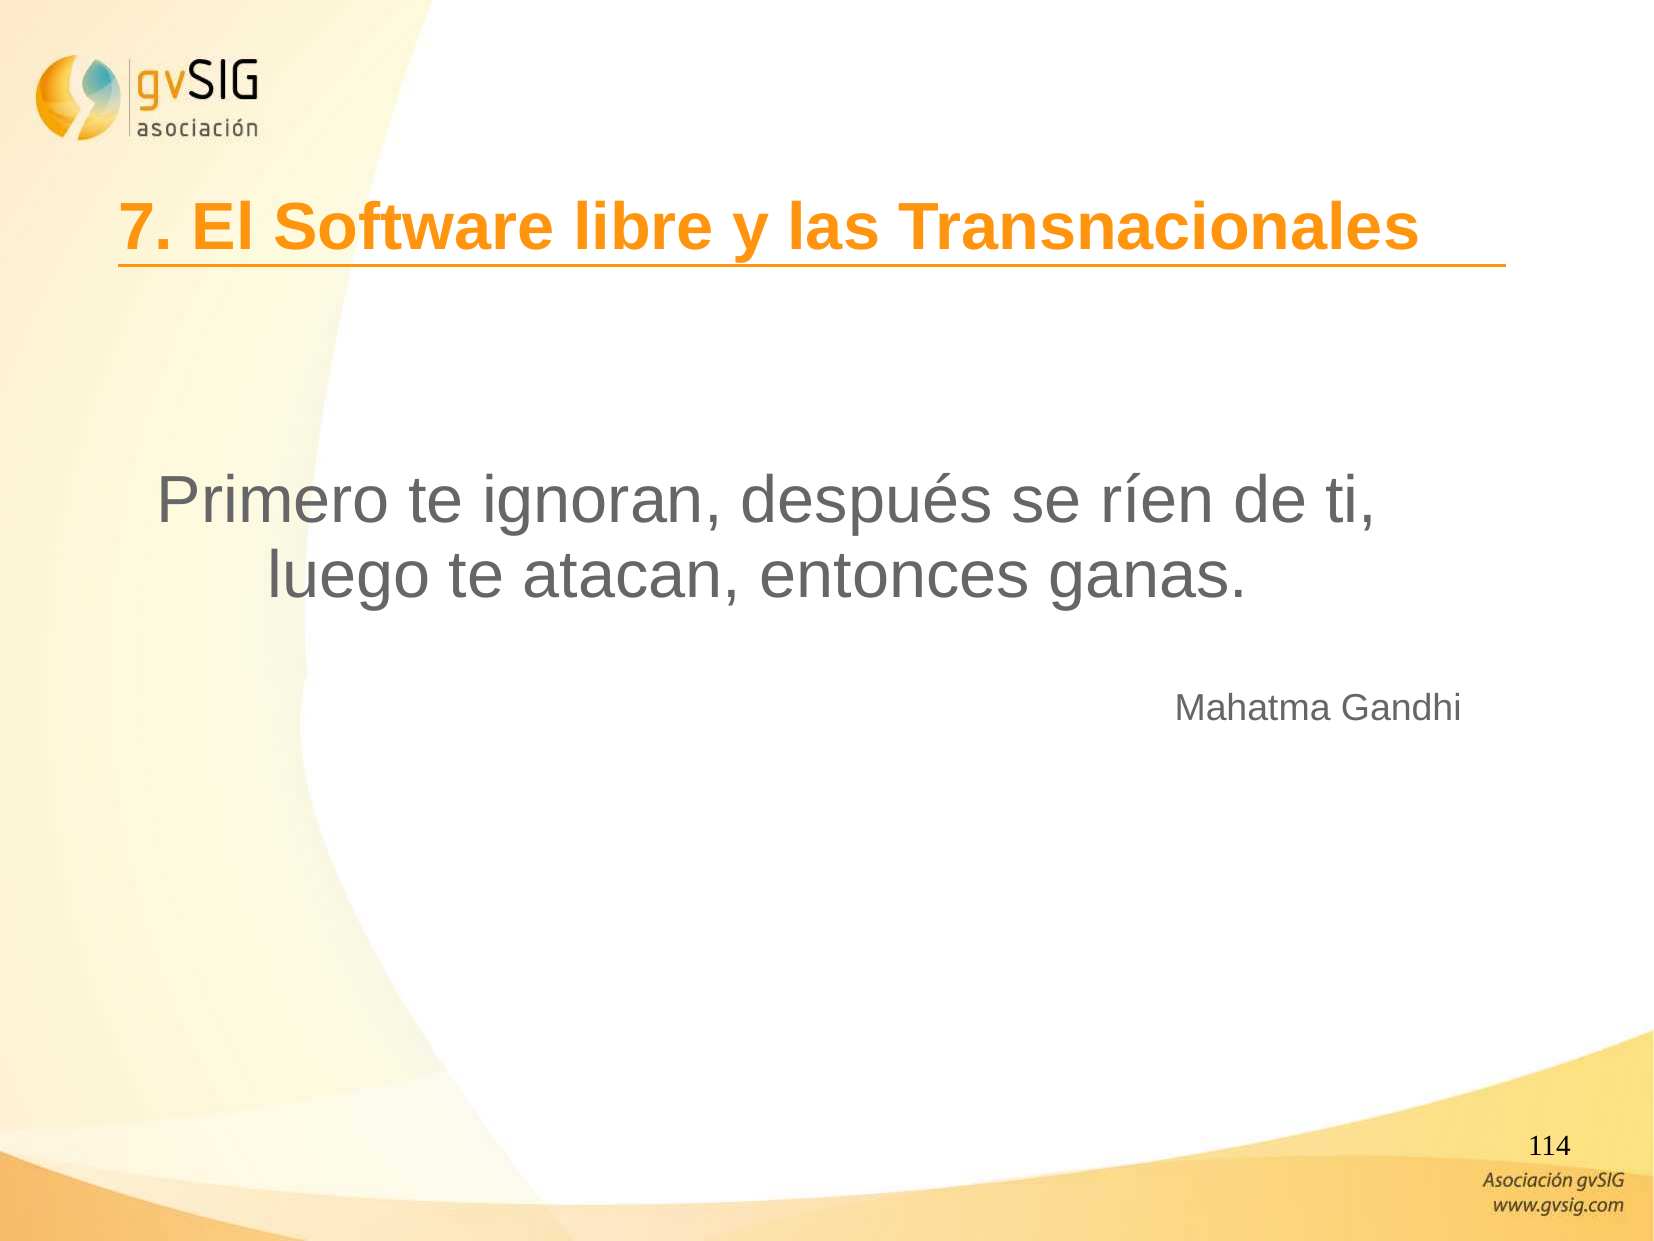

# 7. El Software libre y las Transnacionales
Primero te ignoran, después se ríen de ti, luego te atacan, entonces ganas.
Mahatma Gandhi
114